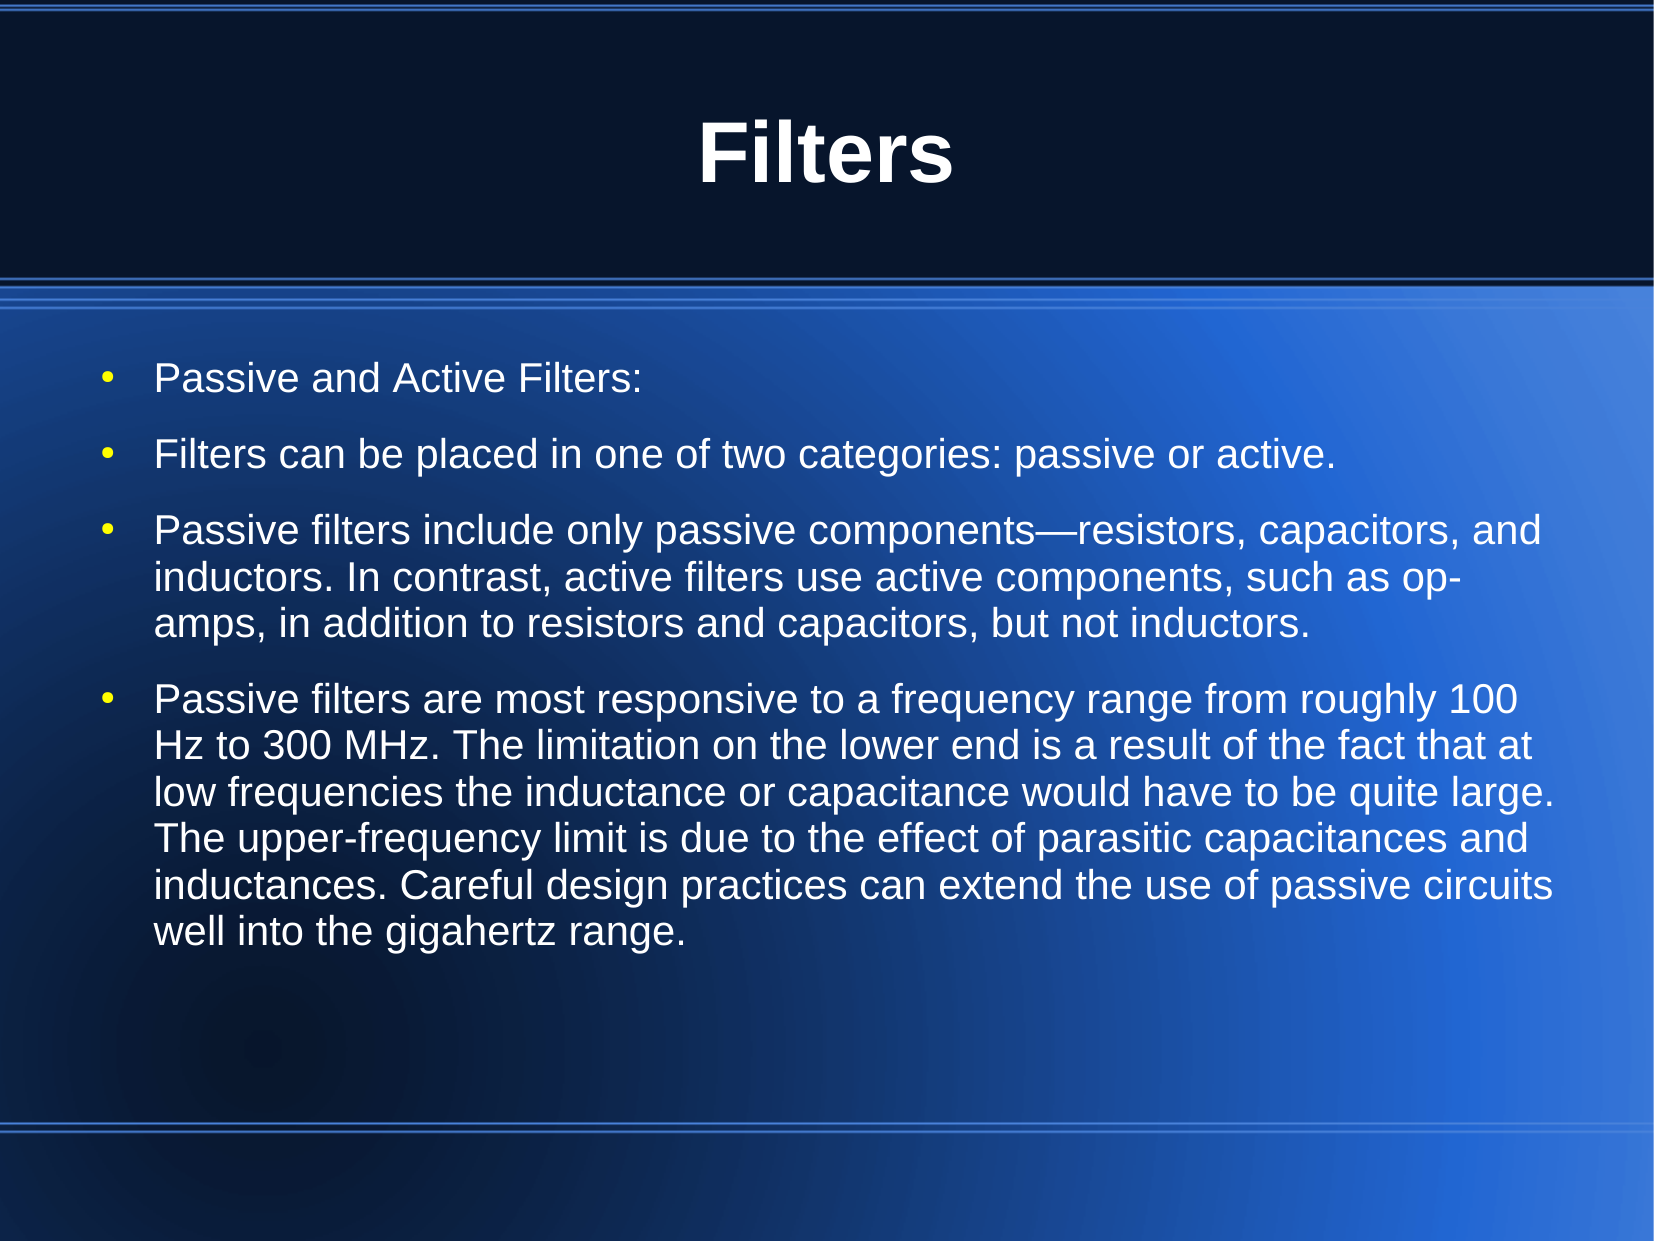

# Filters
Passive and Active Filters:
Filters can be placed in one of two categories: passive or active.
Passive filters include only passive components—resistors, capacitors, and inductors. In contrast, active filters use active components, such as op-amps, in addition to resistors and capacitors, but not inductors.
Passive filters are most responsive to a frequency range from roughly 100 Hz to 300 MHz. The limitation on the lower end is a result of the fact that at low frequencies the inductance or capacitance would have to be quite large. The upper-frequency limit is due to the effect of parasitic capacitances and inductances. Careful design practices can extend the use of passive circuits well into the gigahertz range.